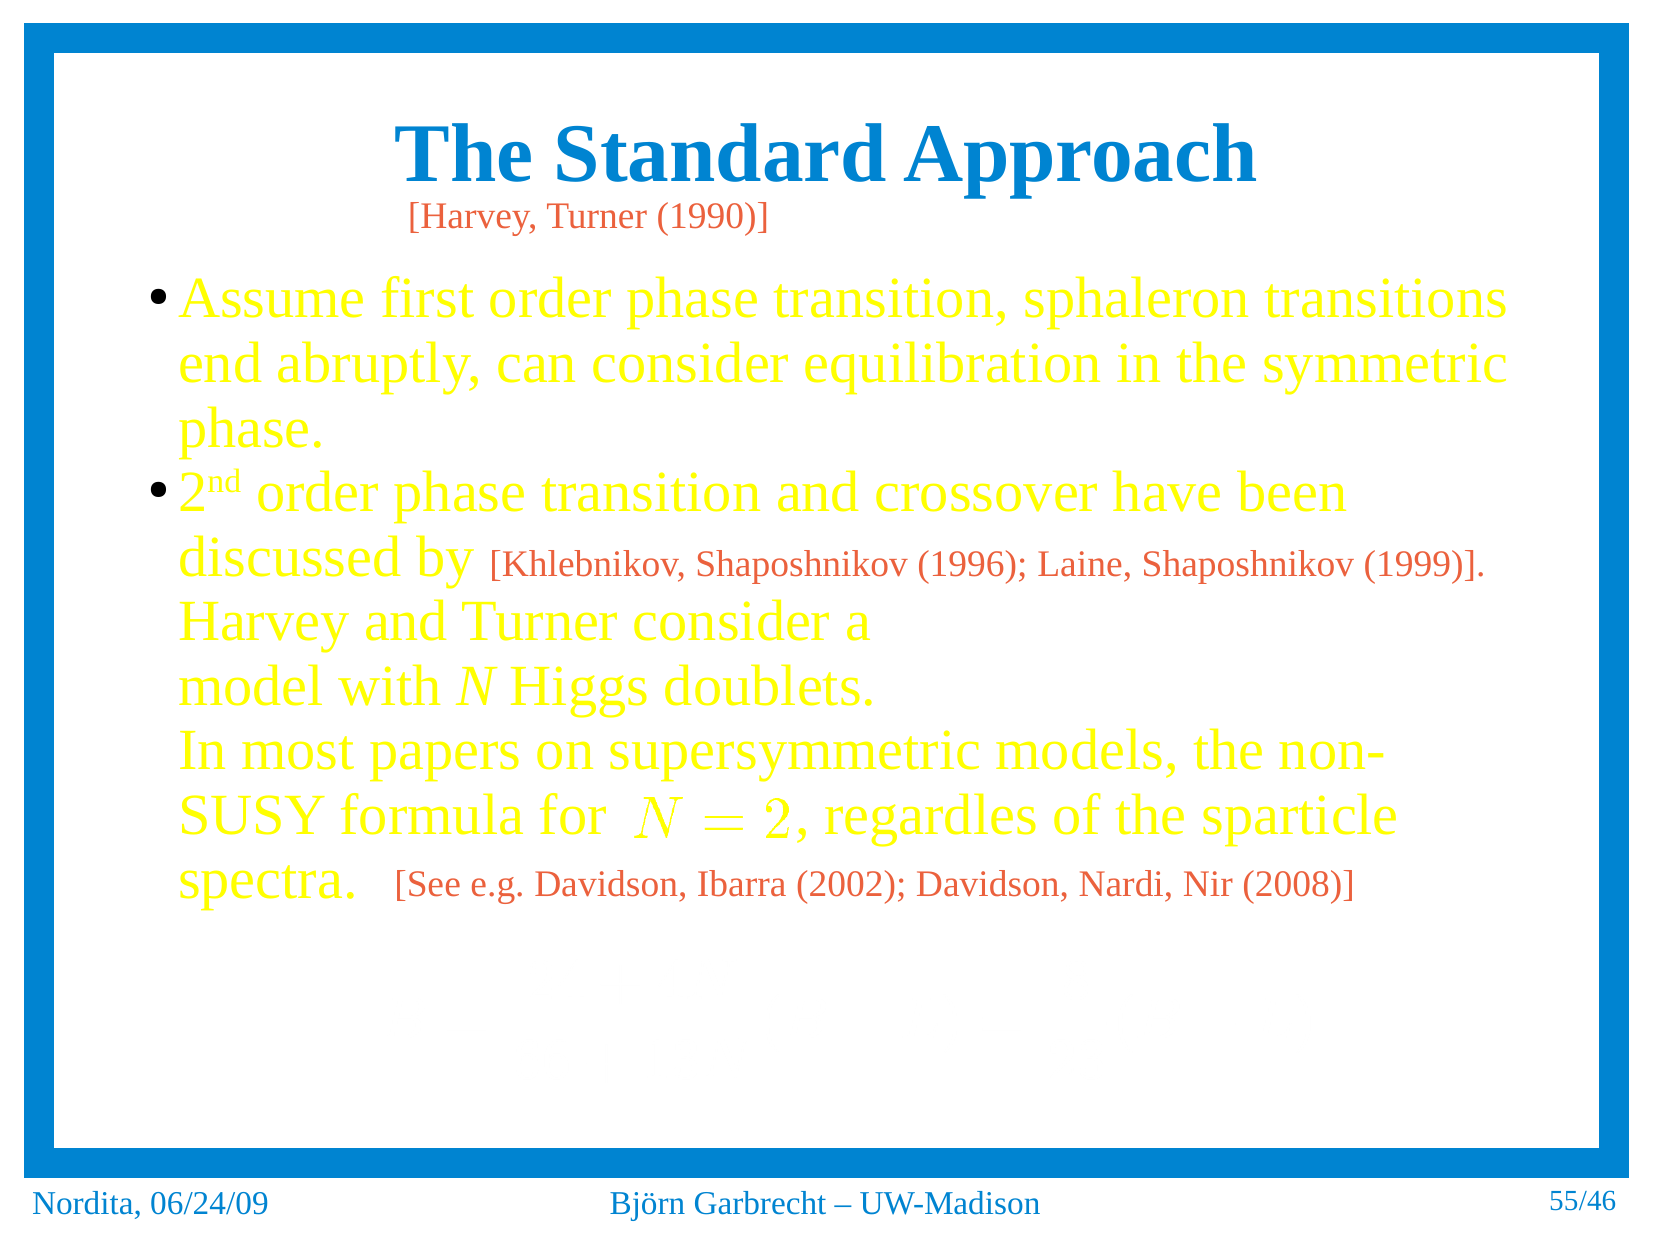

# The Standard Approach
[Harvey, Turner (1990)]
Assume first order phase transition, sphaleron transitions end abruptly, can consider equilibration in the symmetric phase.
2nd order phase transition and crossover have been discussed by [Khlebnikov, Shaposhnikov (1996); Laine, Shaposhnikov (1999)].
Harvey and Turner consider a non-supersymmetric model with N Higgs doublets.
In most papers on supersymmetric models, the non-SUSY formula for , regardles of the sparticle spectra.
[See e.g. Davidson, Ibarra (2002); Davidson, Nardi, Nir (2008)]
Björn Garbrecht – UW-Madison
55